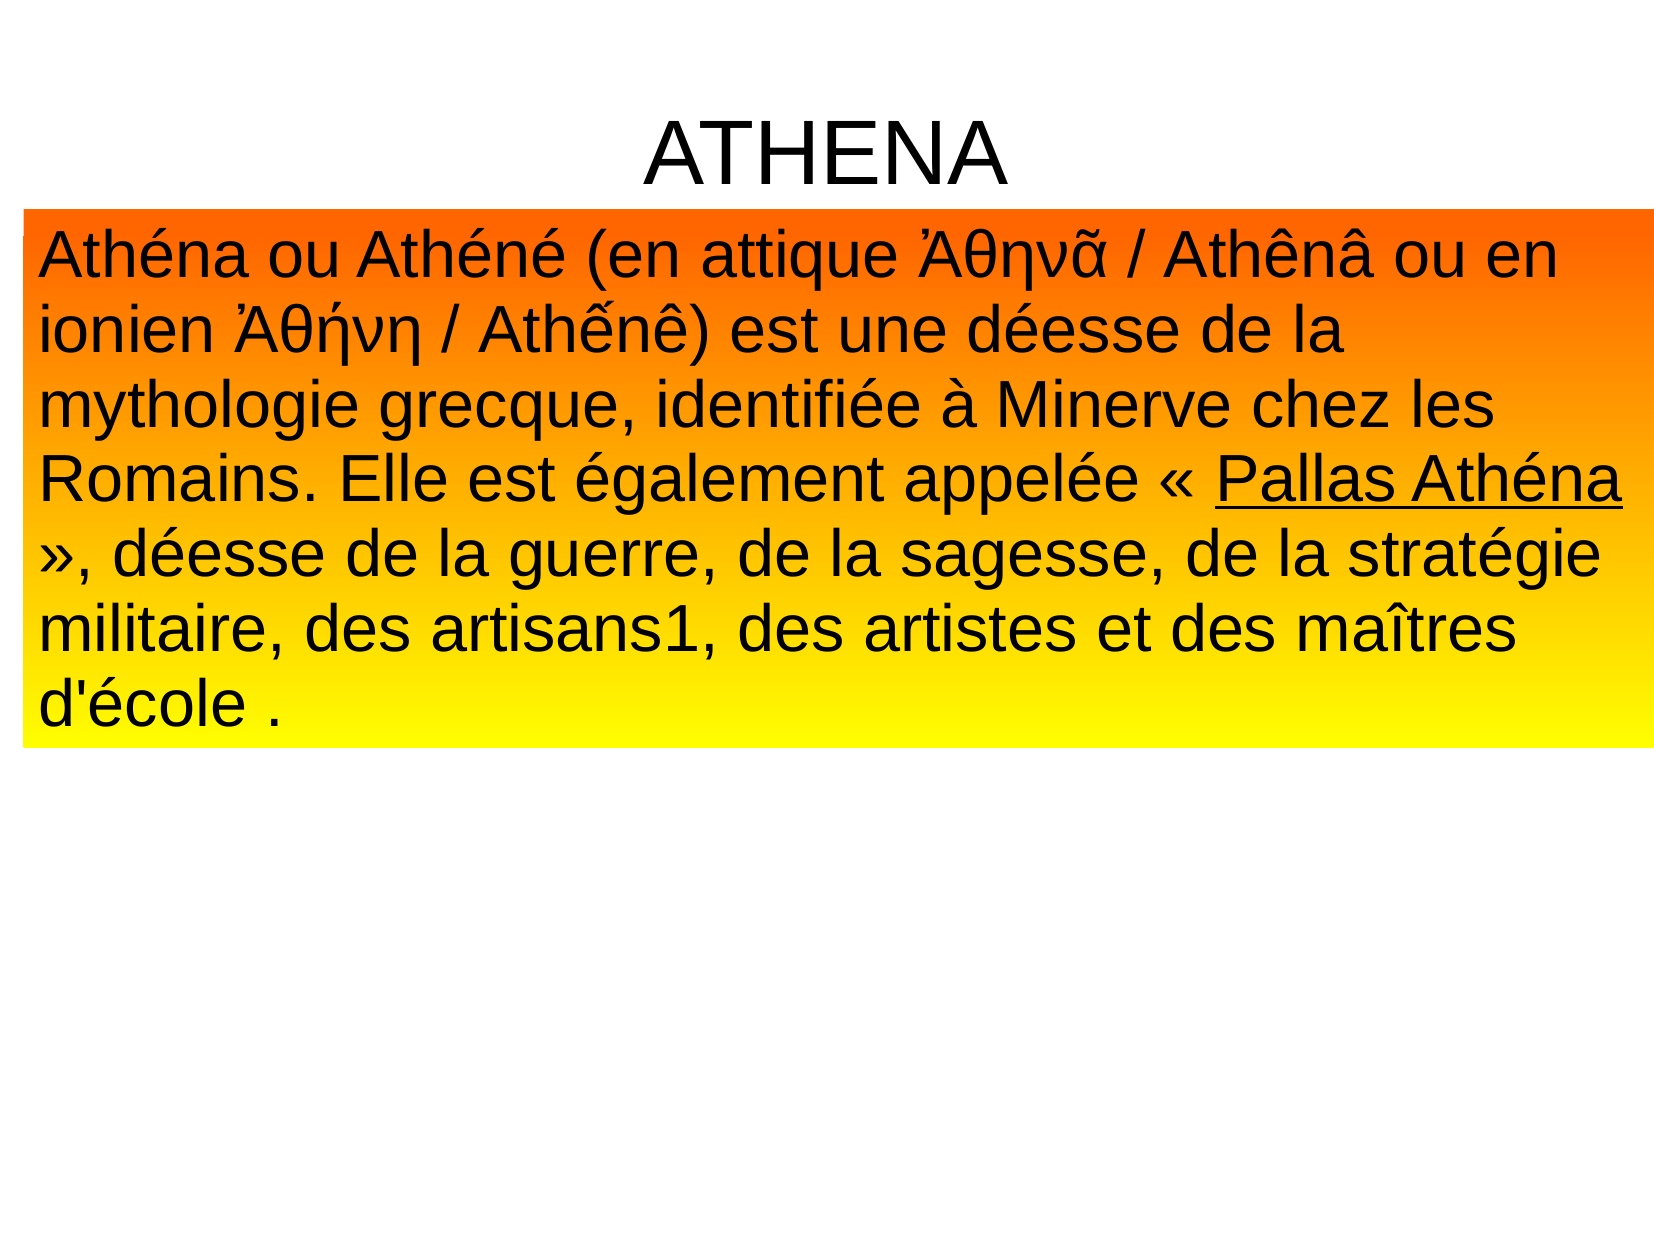

# ATHENA
Athéna ou Athéné (en attique Ἀθηνᾶ / Athênâ ou en ionien Ἀθήνη / Athếnê) est une déesse de la mythologie grecque, identifiée à Minerve chez les Romains. Elle est également appelée « Pallas Athéna », déesse de la guerre, de la sagesse, de la stratégie militaire, des artisans1, des artistes et des maîtres d'école .